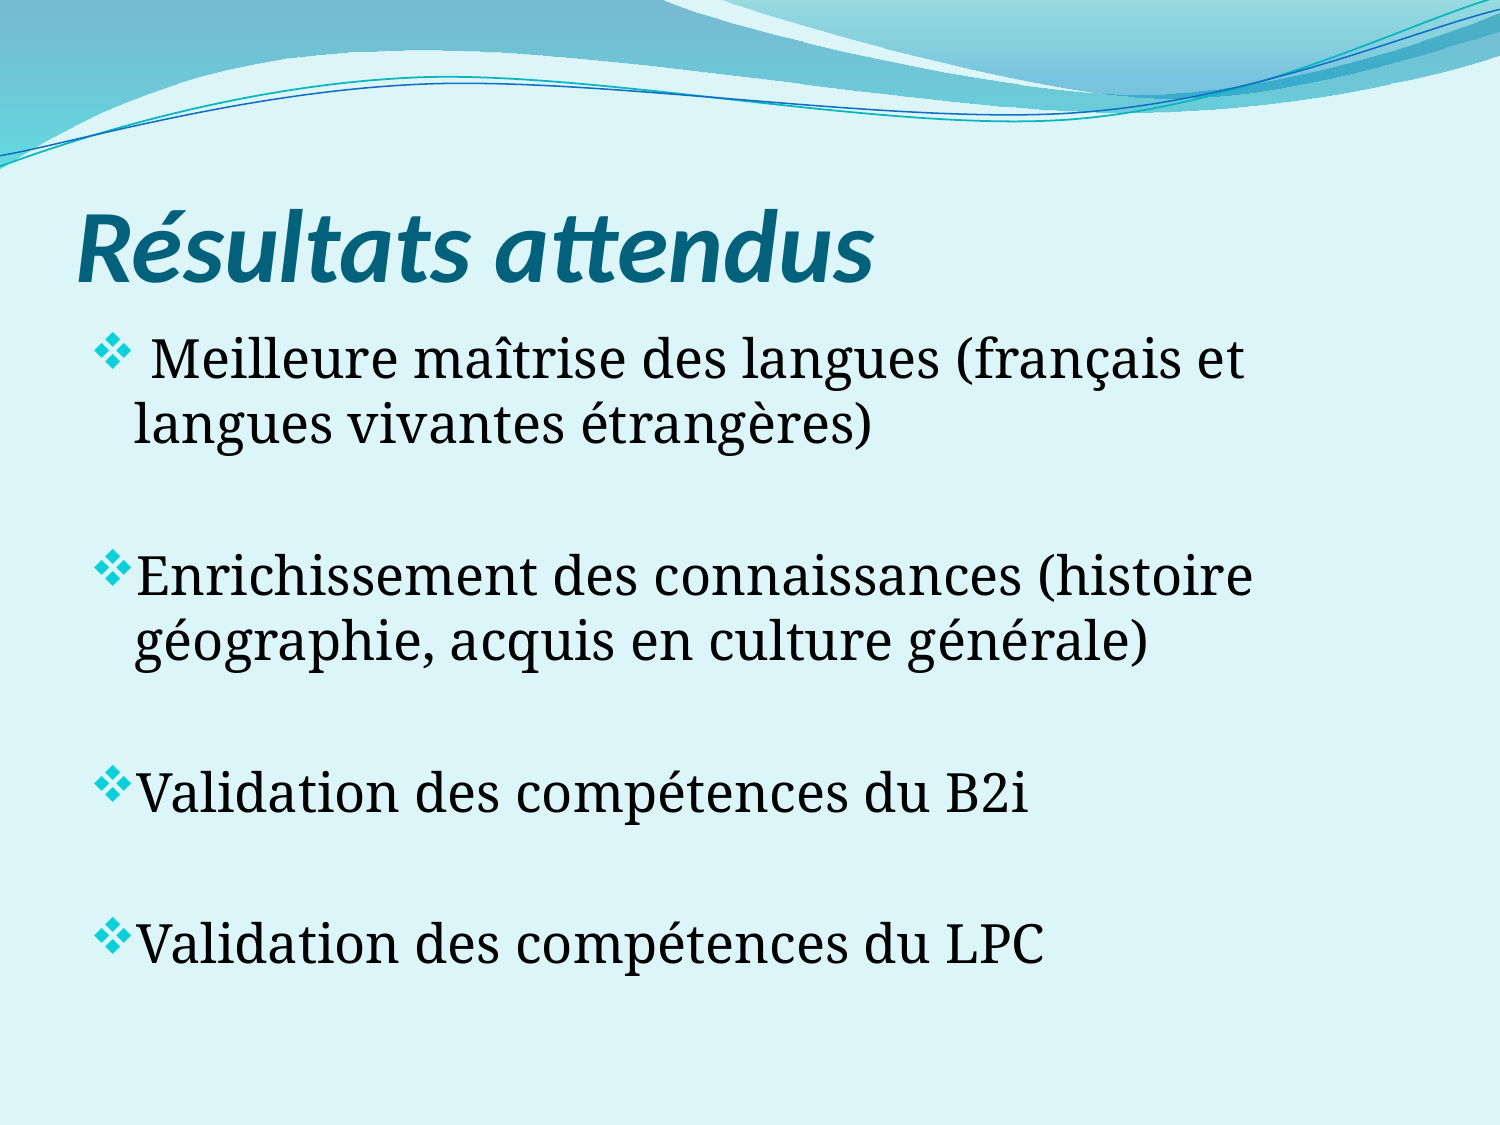

# Résultats attendus
 Meilleure maîtrise des langues (français et langues vivantes étrangères)
Enrichissement des connaissances (histoire géographie, acquis en culture générale)
Validation des compétences du B2i
Validation des compétences du LPC